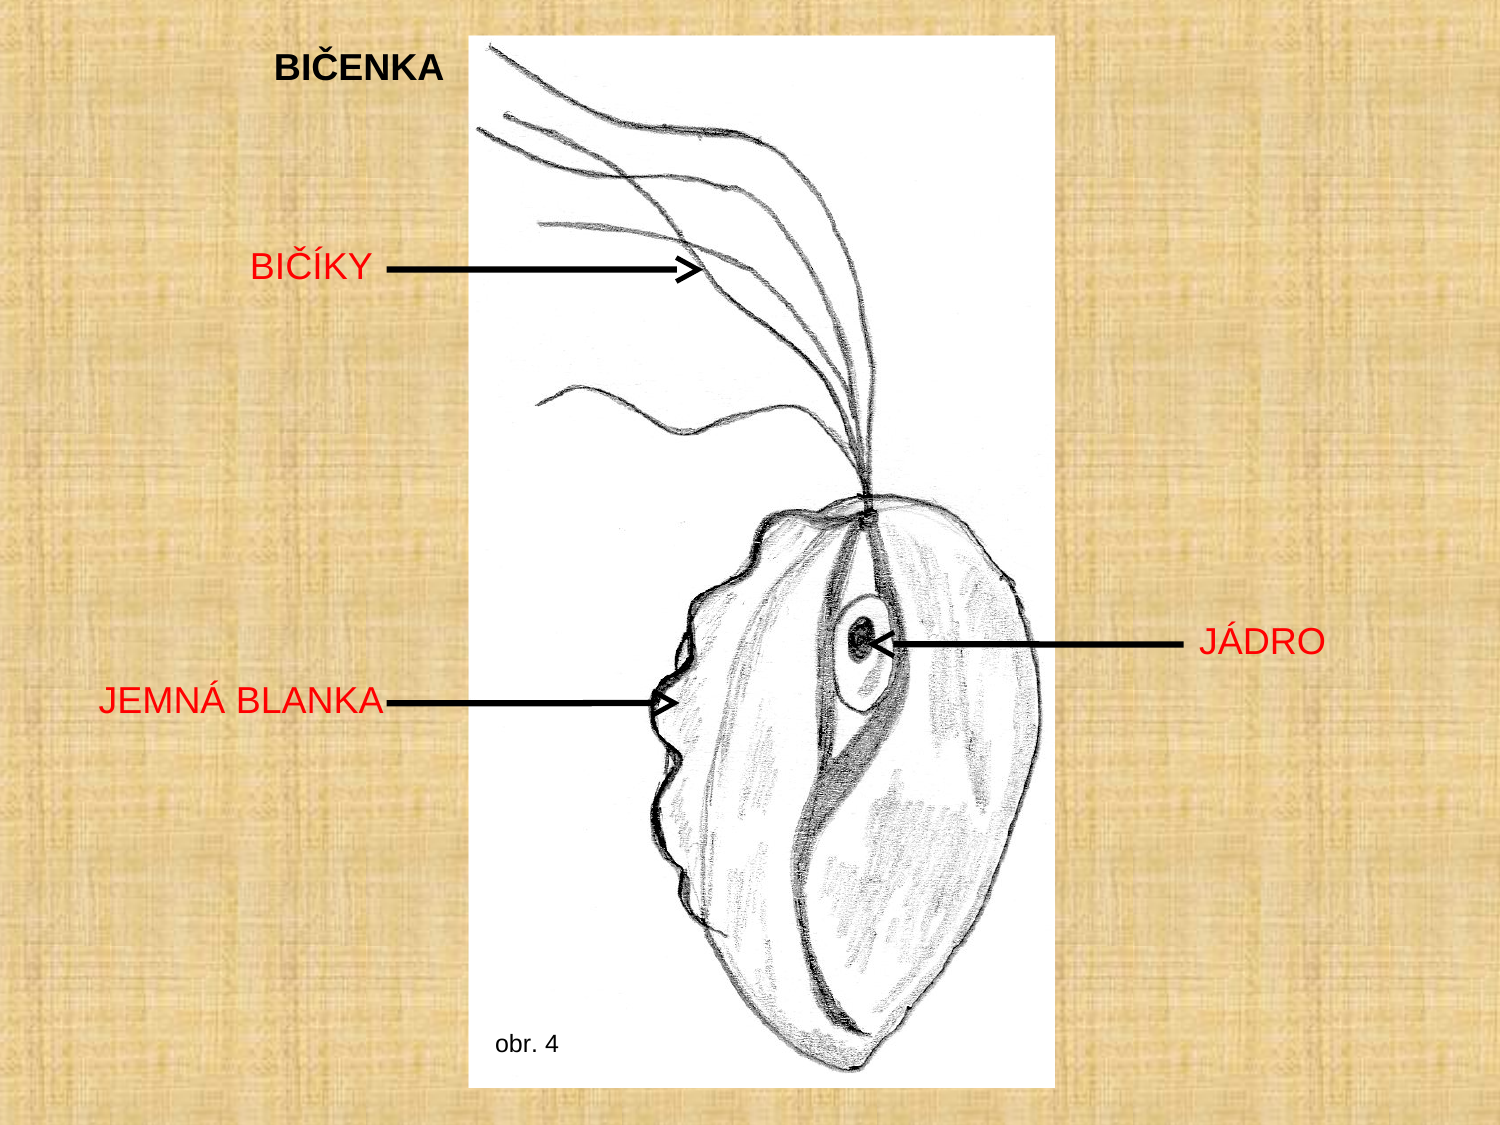

BIČENKA
BIČÍKY
JÁDRO
JEMNÁ BLANKA
obr. 4